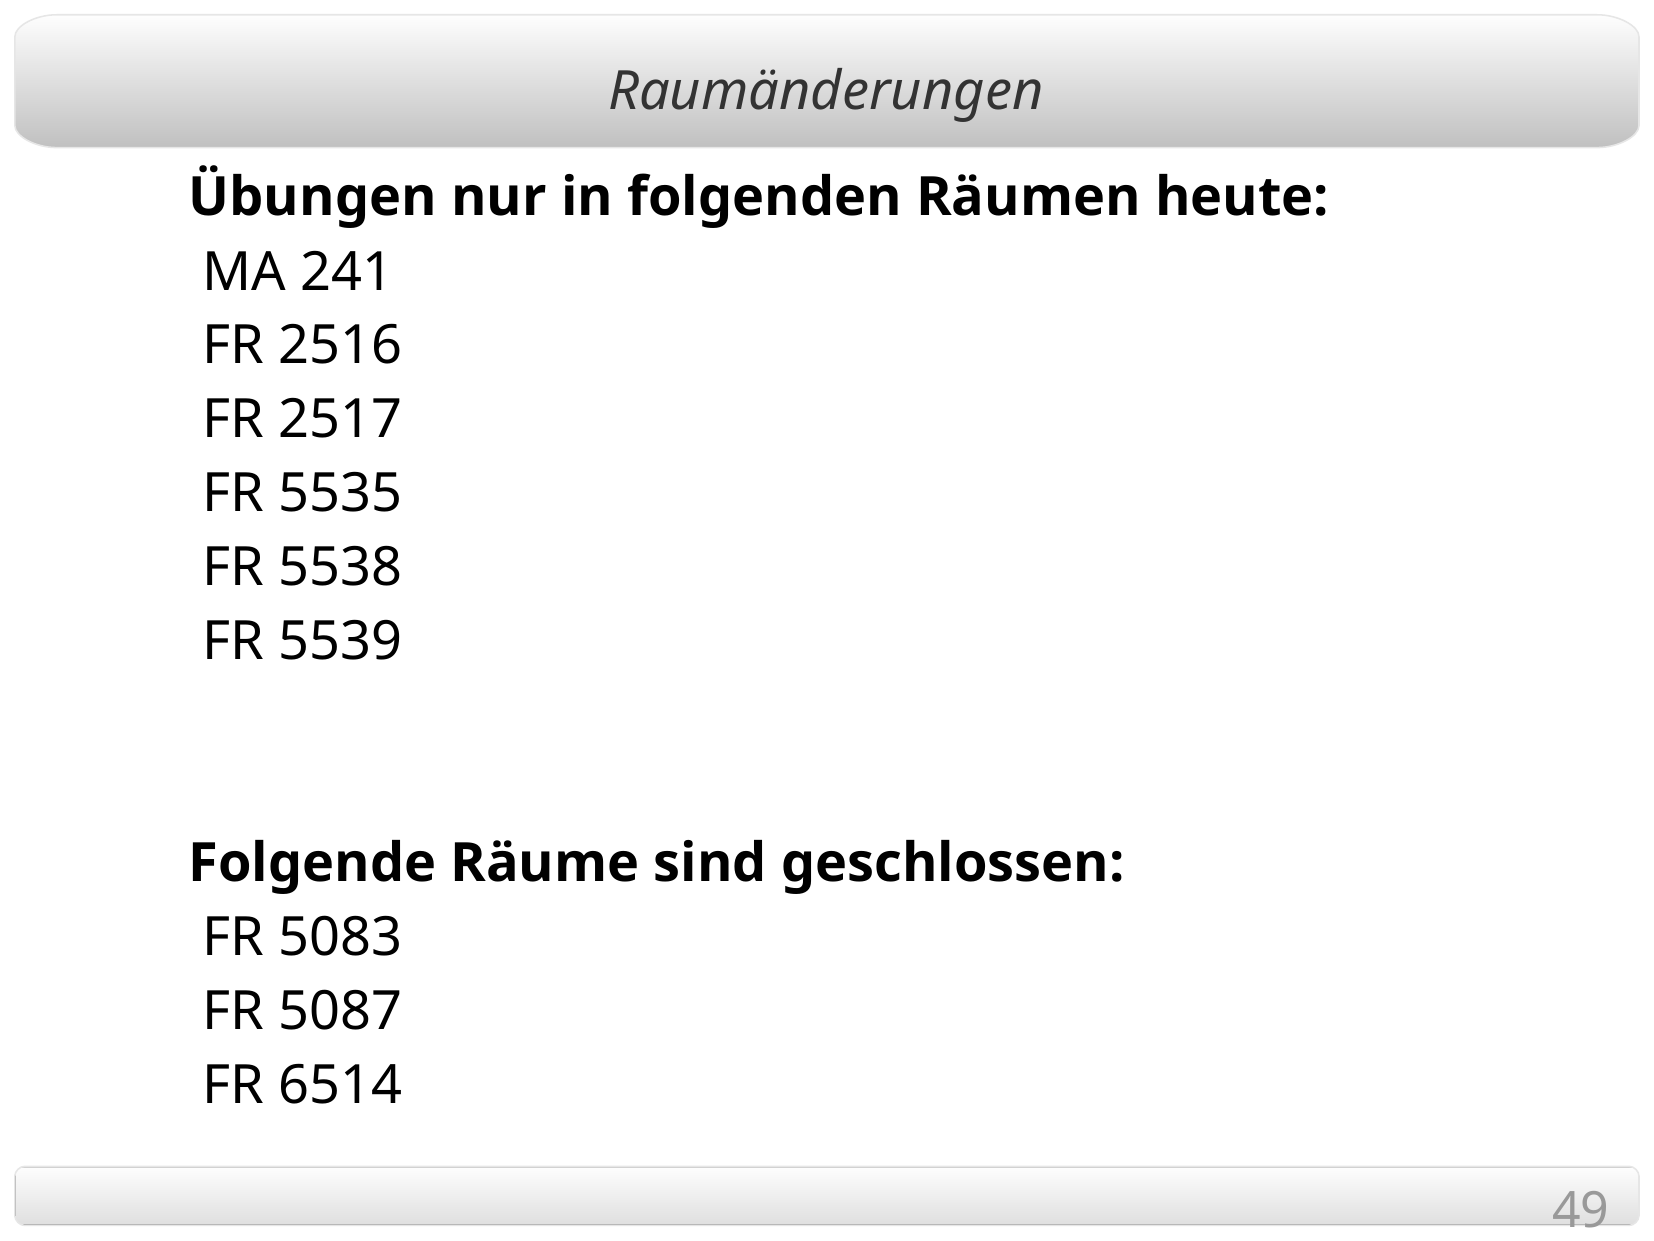

# Raumänderungen
Übungen nur in folgenden Räumen heute:
 MA 241
 FR 2516
 FR 2517
 FR 5535
 FR 5538
 FR 5539
Folgende Räume sind geschlossen:
 FR 5083
 FR 5087
 FR 6514